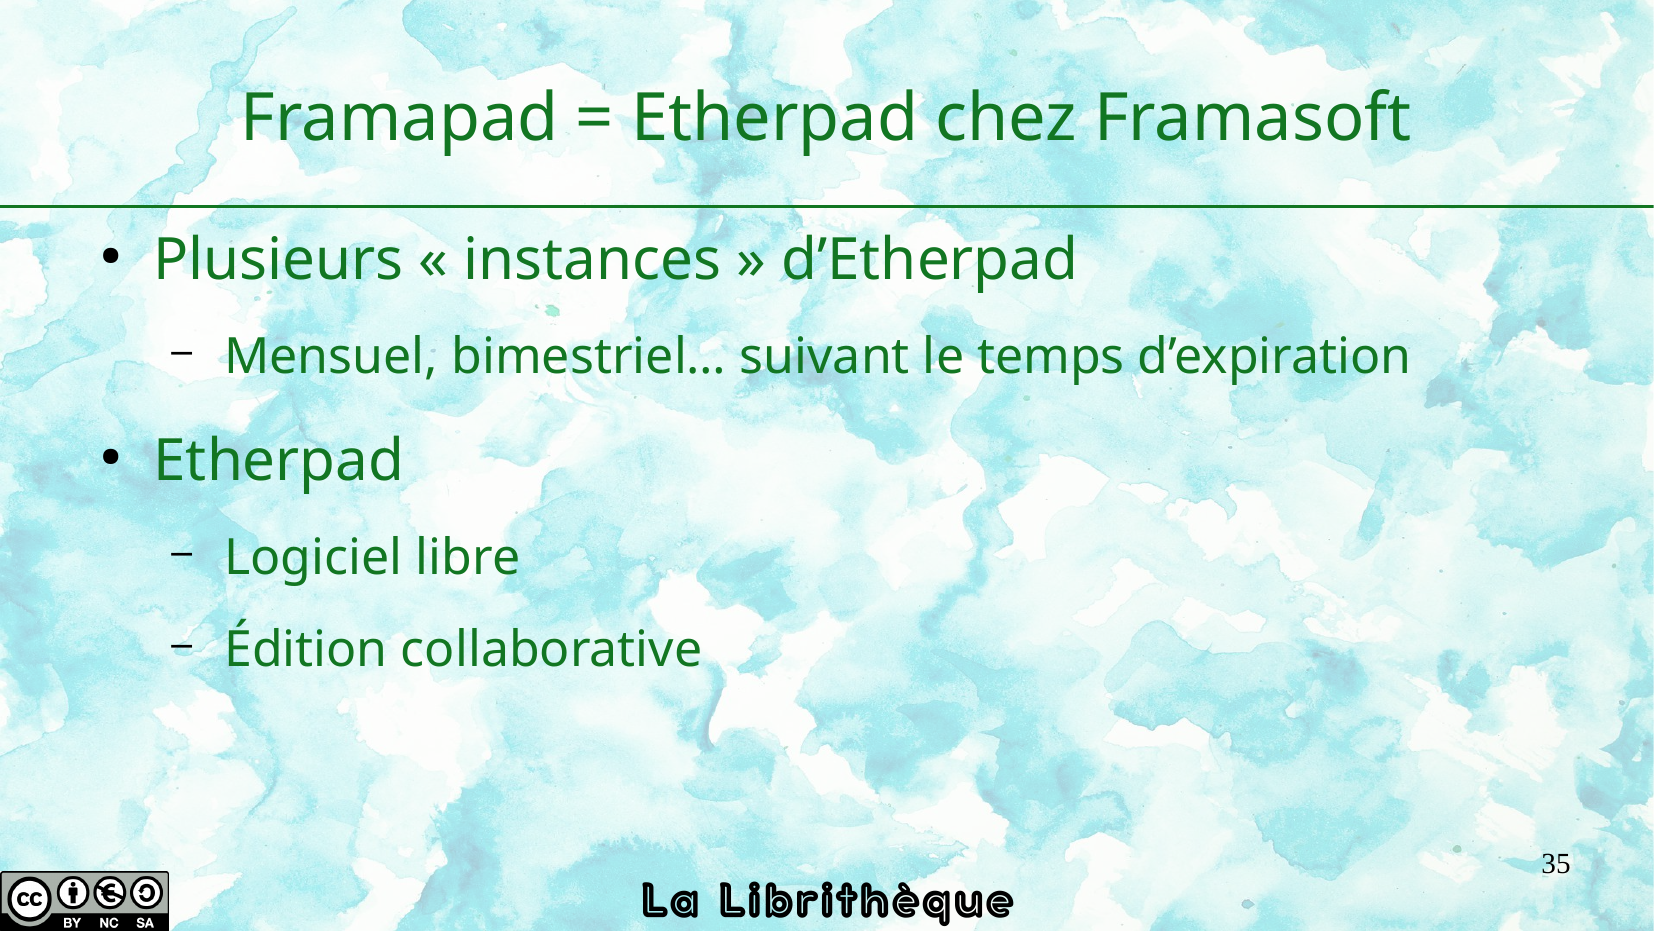

# Framapad = Etherpad chez Framasoft
Plusieurs « instances » d’Etherpad
Mensuel, bimestriel… suivant le temps d’expiration
Etherpad
Logiciel libre
Édition collaborative
35